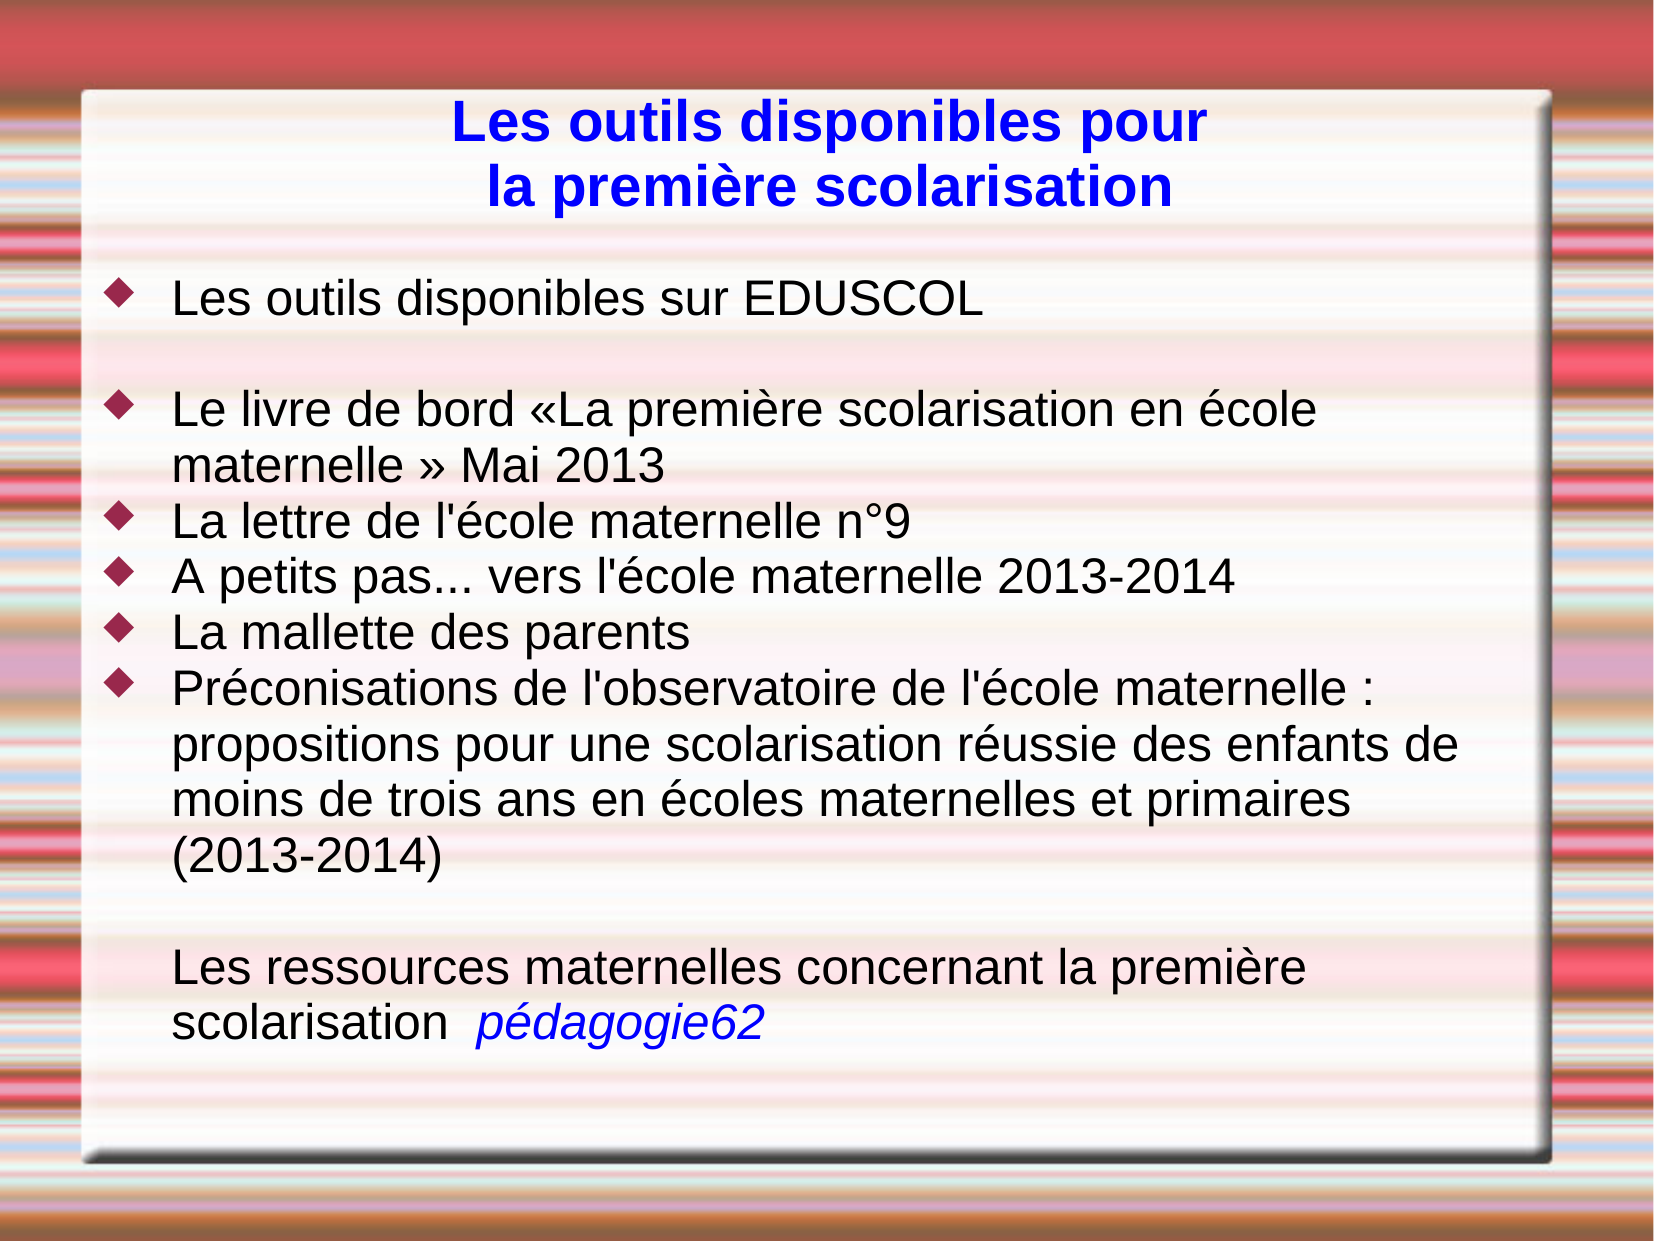

# Les outils disponibles pour
la première scolarisation
Les outils disponibles sur EDUSCOL
Le livre de bord «La première scolarisation en école
maternelle » Mai 2013
La lettre de l'école maternelle n°9
A petits pas... vers l'école maternelle 2013-2014
La mallette des parents
Préconisations de l'observatoire de l'école maternelle : propositions pour une scolarisation réussie des enfants de moins de trois ans en écoles maternelles et primaires (2013-2014)
Les ressources maternelles concernant la première
scolarisation pédagogie62